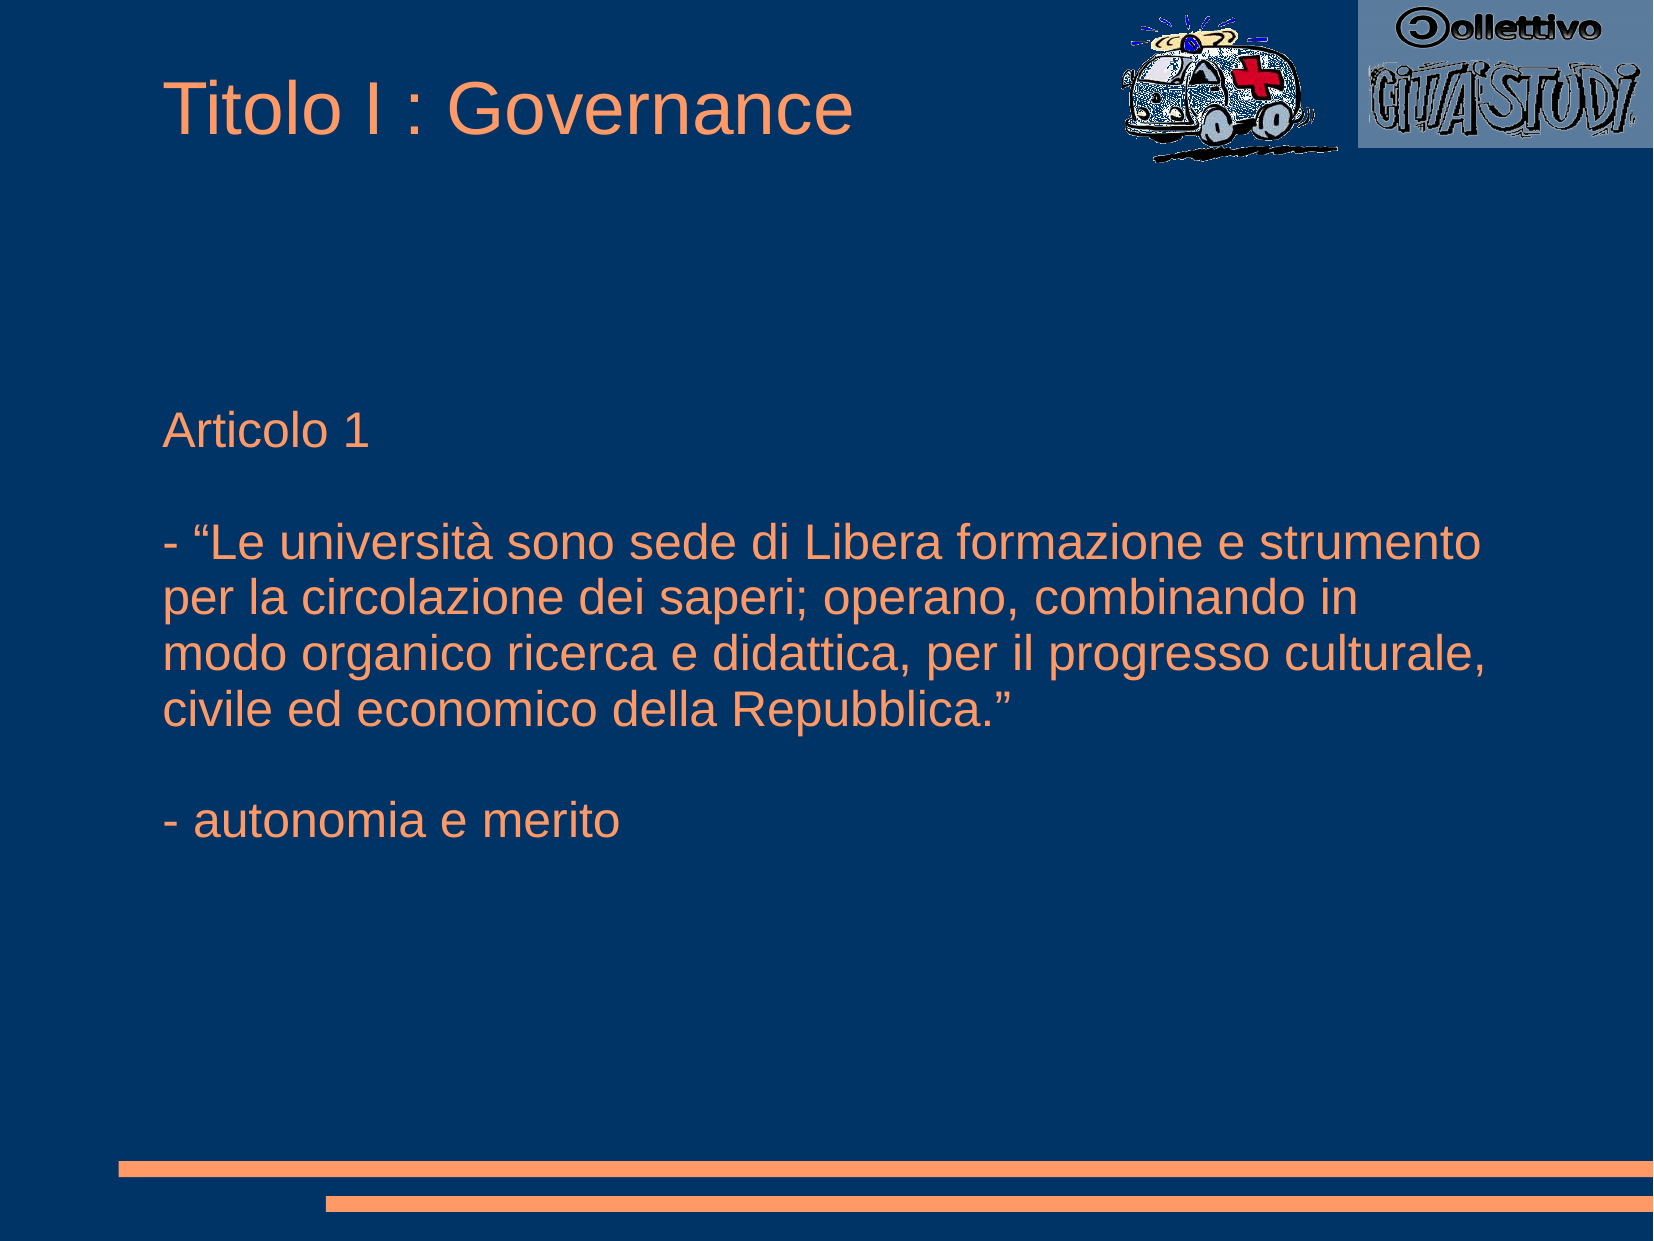

Titolo I : Governance
Articolo 1
- “Le università sono sede di Libera formazione e strumento per la circolazione dei saperi; operano, combinando in modo organico ricerca e didattica, per il progresso culturale, civile ed economico della Repubblica.”
- autonomia e merito